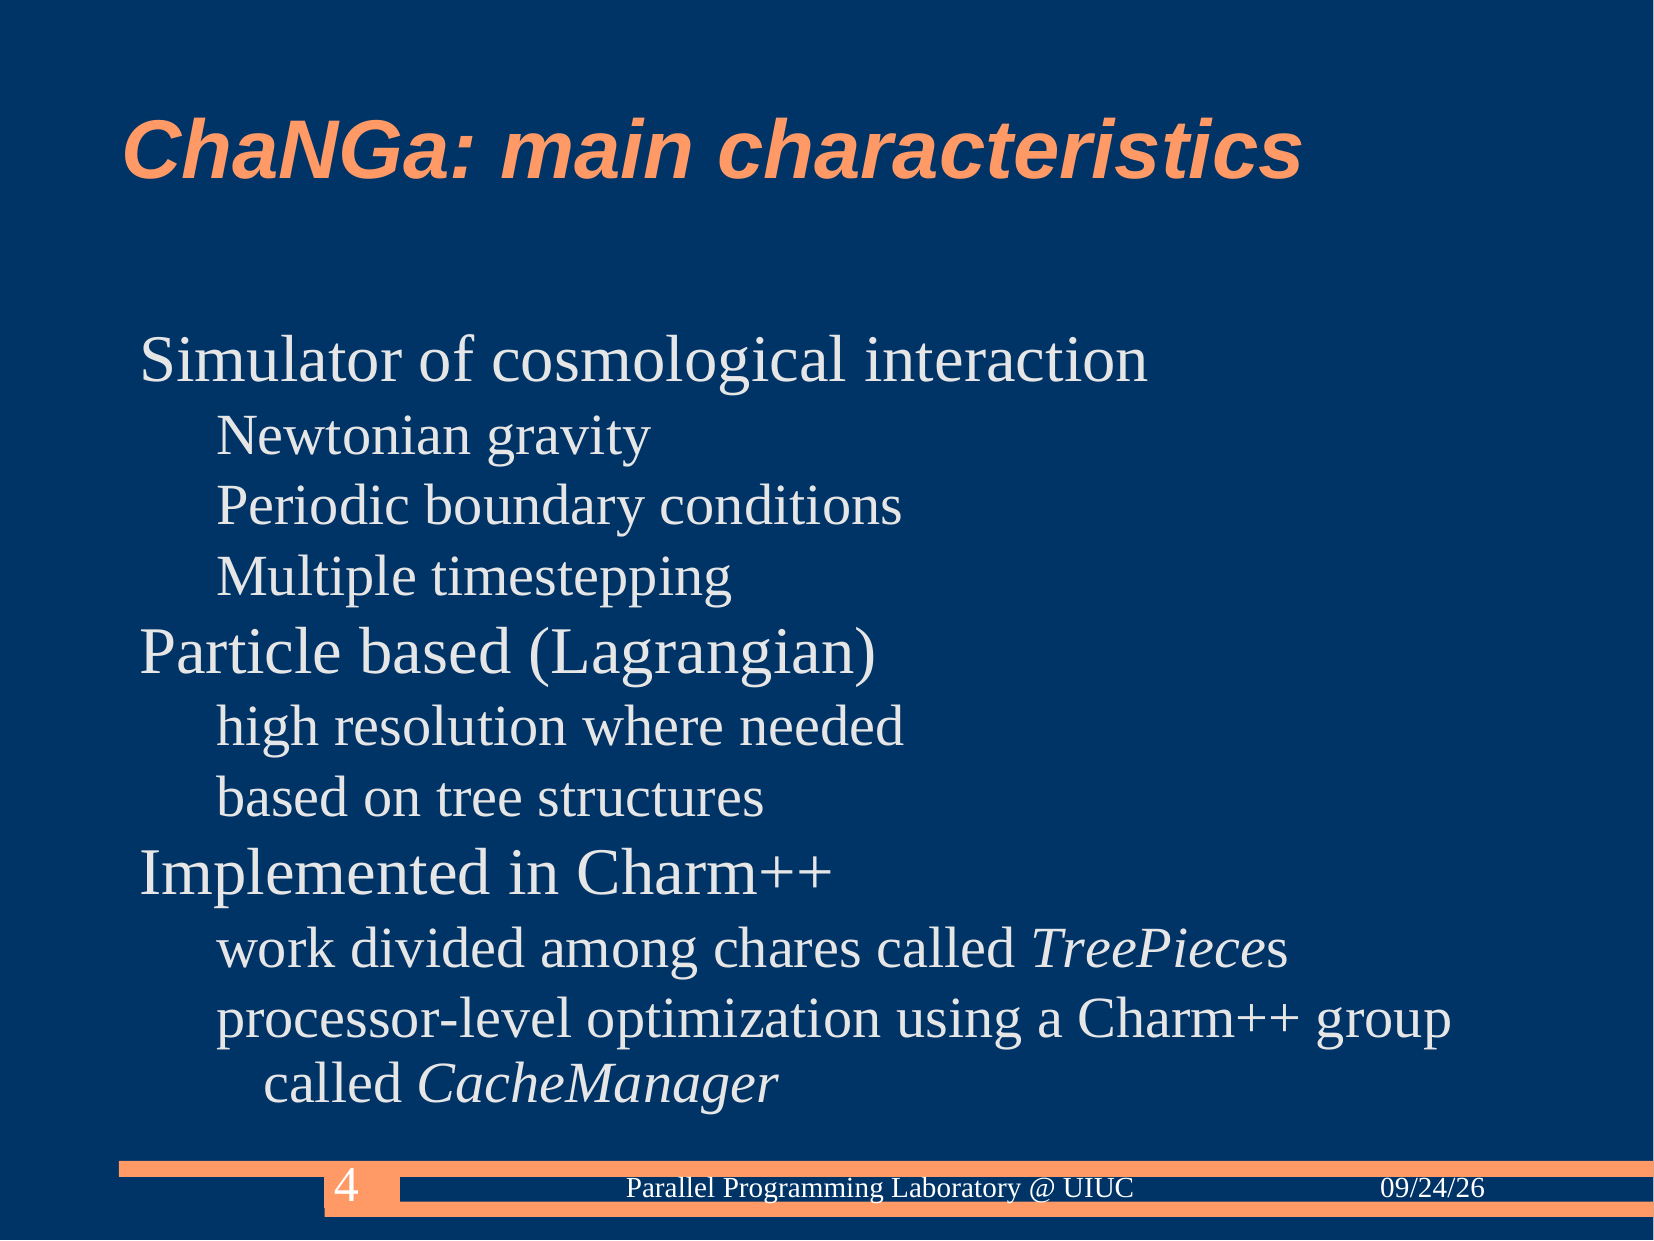

# ChaNGa: main characteristics
Simulator of cosmological interaction
Newtonian gravity
Periodic boundary conditions
Multiple timestepping
Particle based (Lagrangian)
high resolution where needed
based on tree structures
Implemented in Charm++
work divided among chares called TreePieces
processor-level optimization using a Charm++ group called CacheManager
Parallel Programming Laboratory @ UIUC